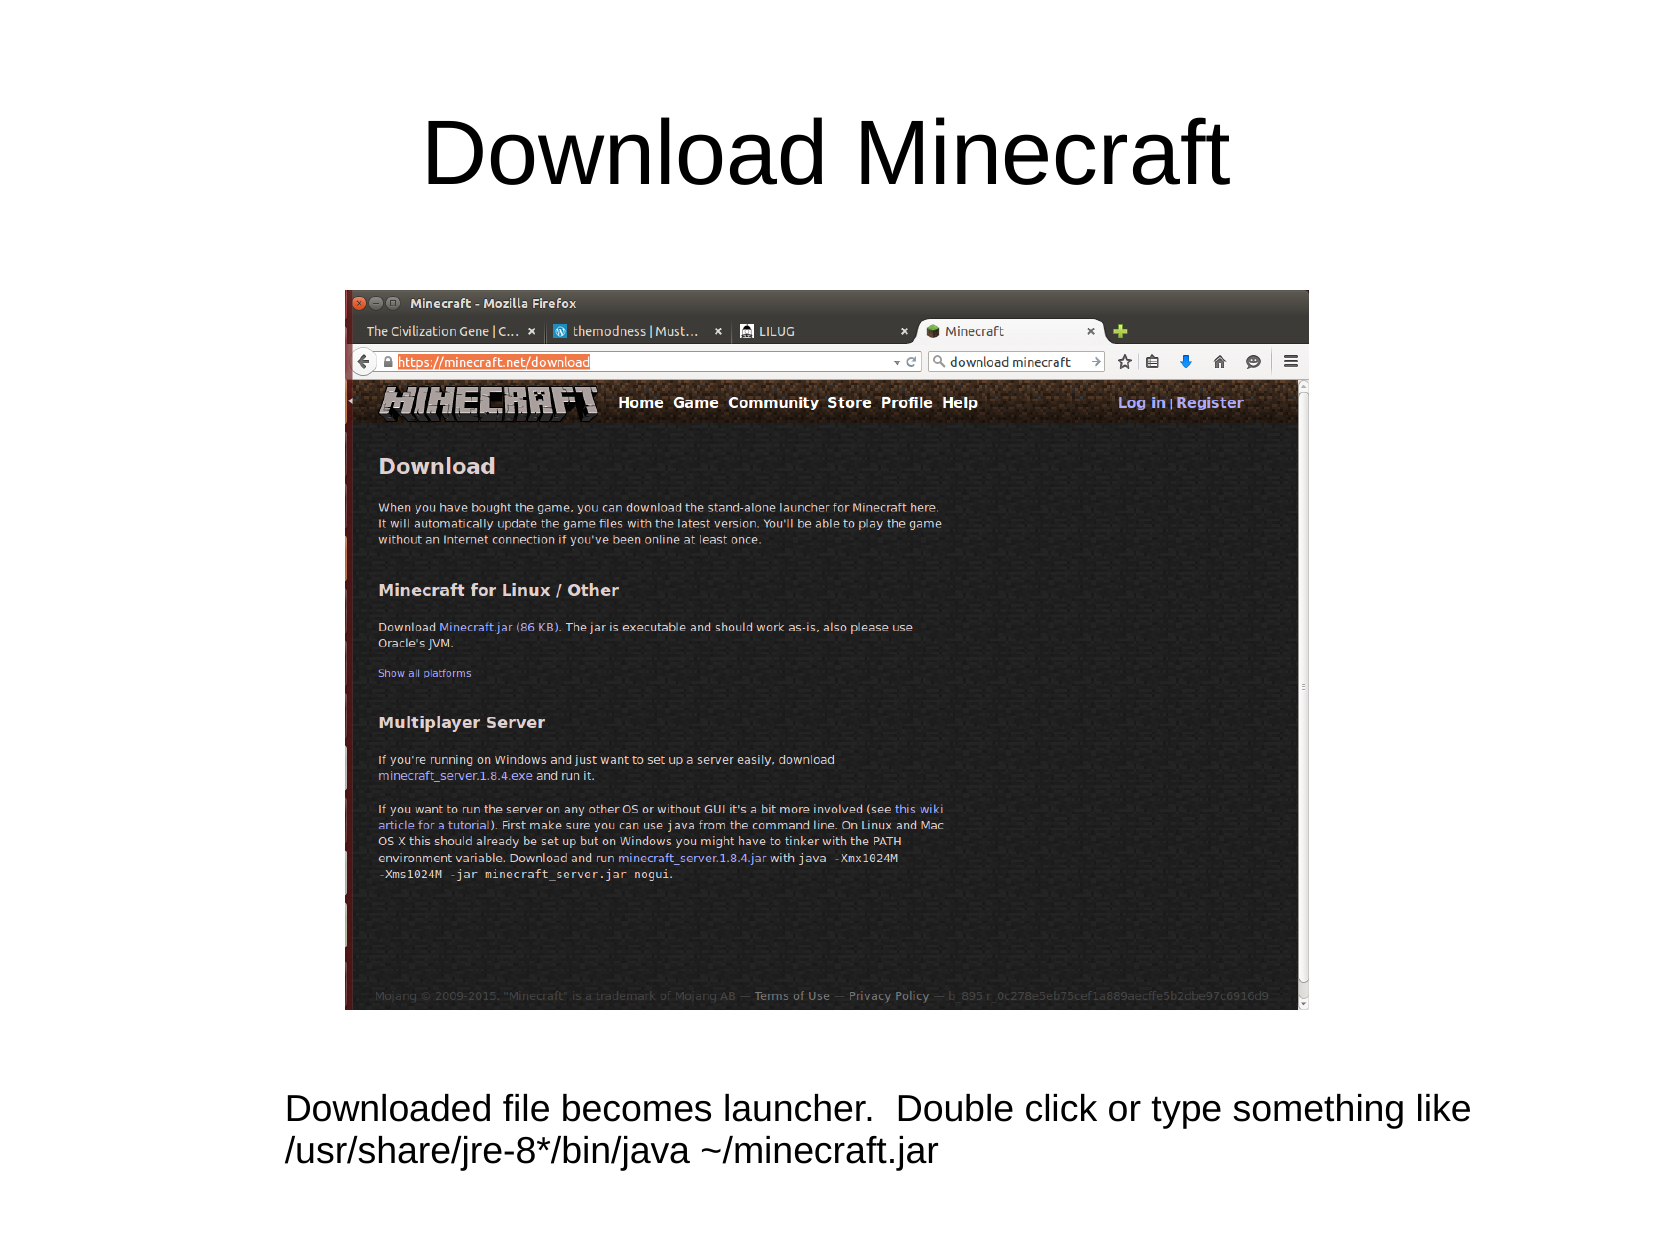

# Download Minecraft
Downloaded file becomes launcher. Double click or type something like
/usr/share/jre-8*/bin/java ~/minecraft.jar